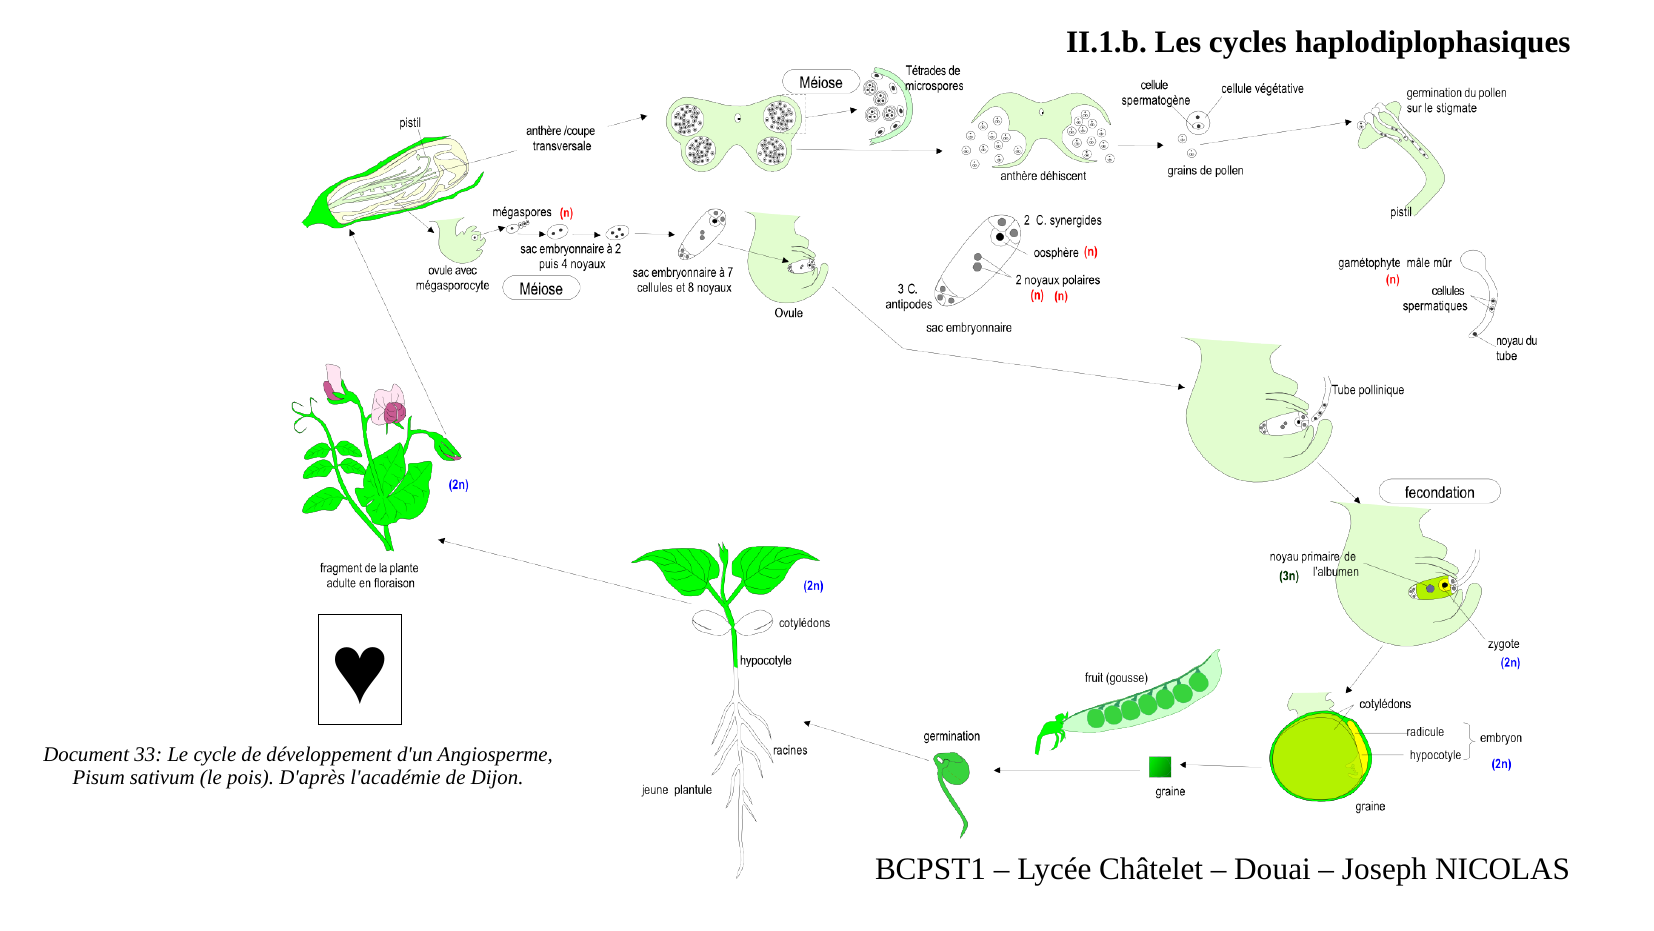

II.1.b. Les cycles haplodiplophasiques
♥
Document 33: Le cycle de développement d'un Angiosperme, Pisum sativum (le pois). D'après l'académie de Dijon.
BCPST1 – Lycée Châtelet – Douai – Joseph NICOLAS